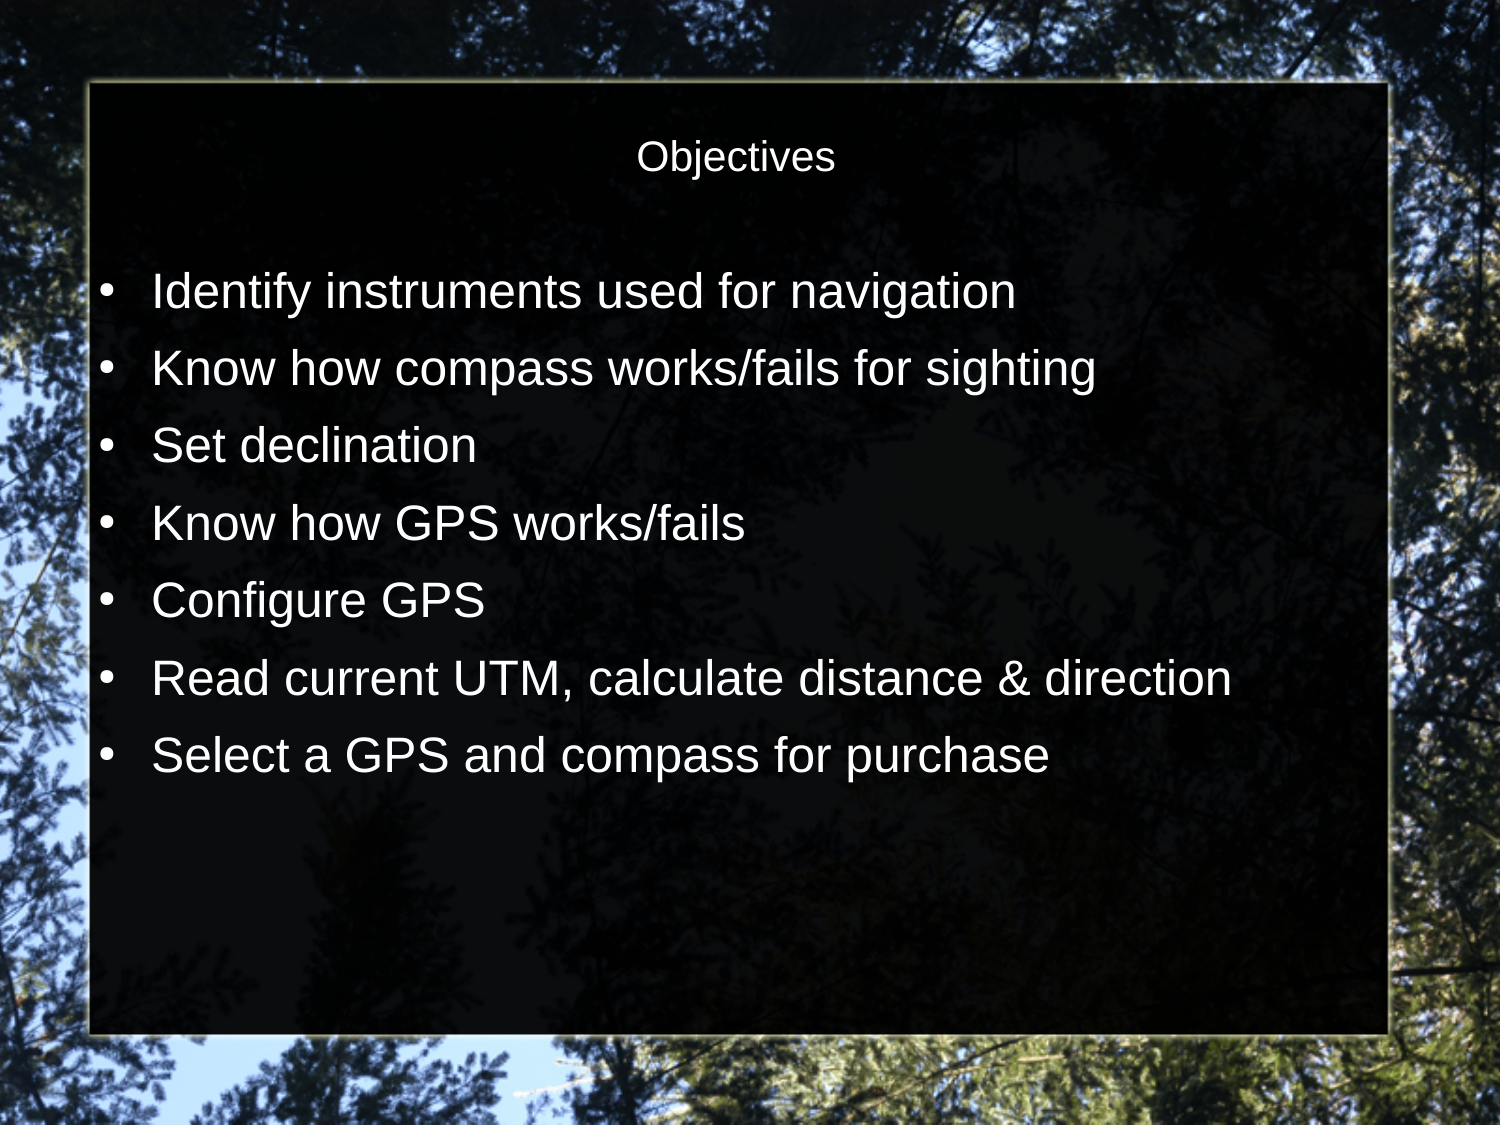

# Objectives
Identify instruments used for navigation
Know how compass works/fails for sighting
Set declination
Know how GPS works/fails
Configure GPS
Read current UTM, calculate distance & direction
Select a GPS and compass for purchase